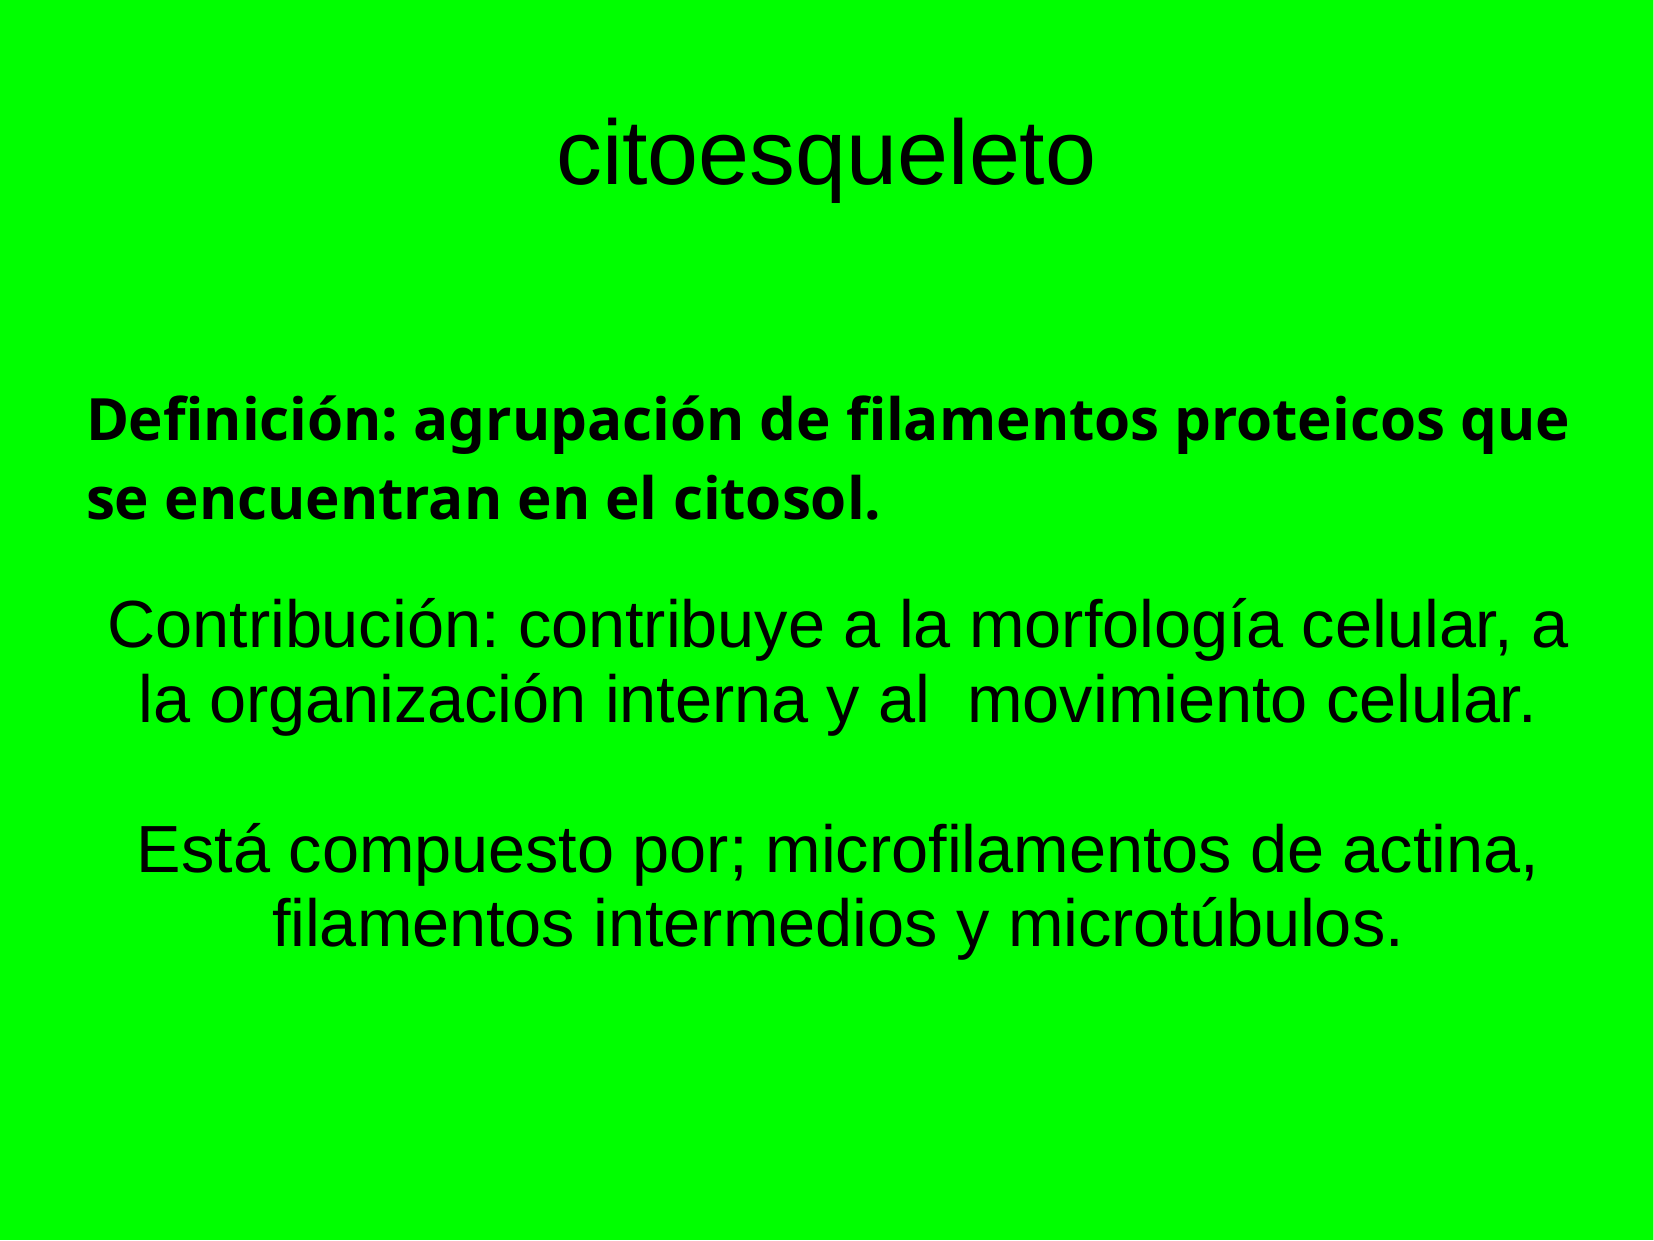

# citoesqueleto
Contribución: contribuye a la morfología celular, a la organización interna y al movimiento celular.
Está compuesto por; microfilamentos de actina, filamentos intermedios y microtúbulos.
Definición: agrupación de filamentos proteicos que se encuentran en el citosol.